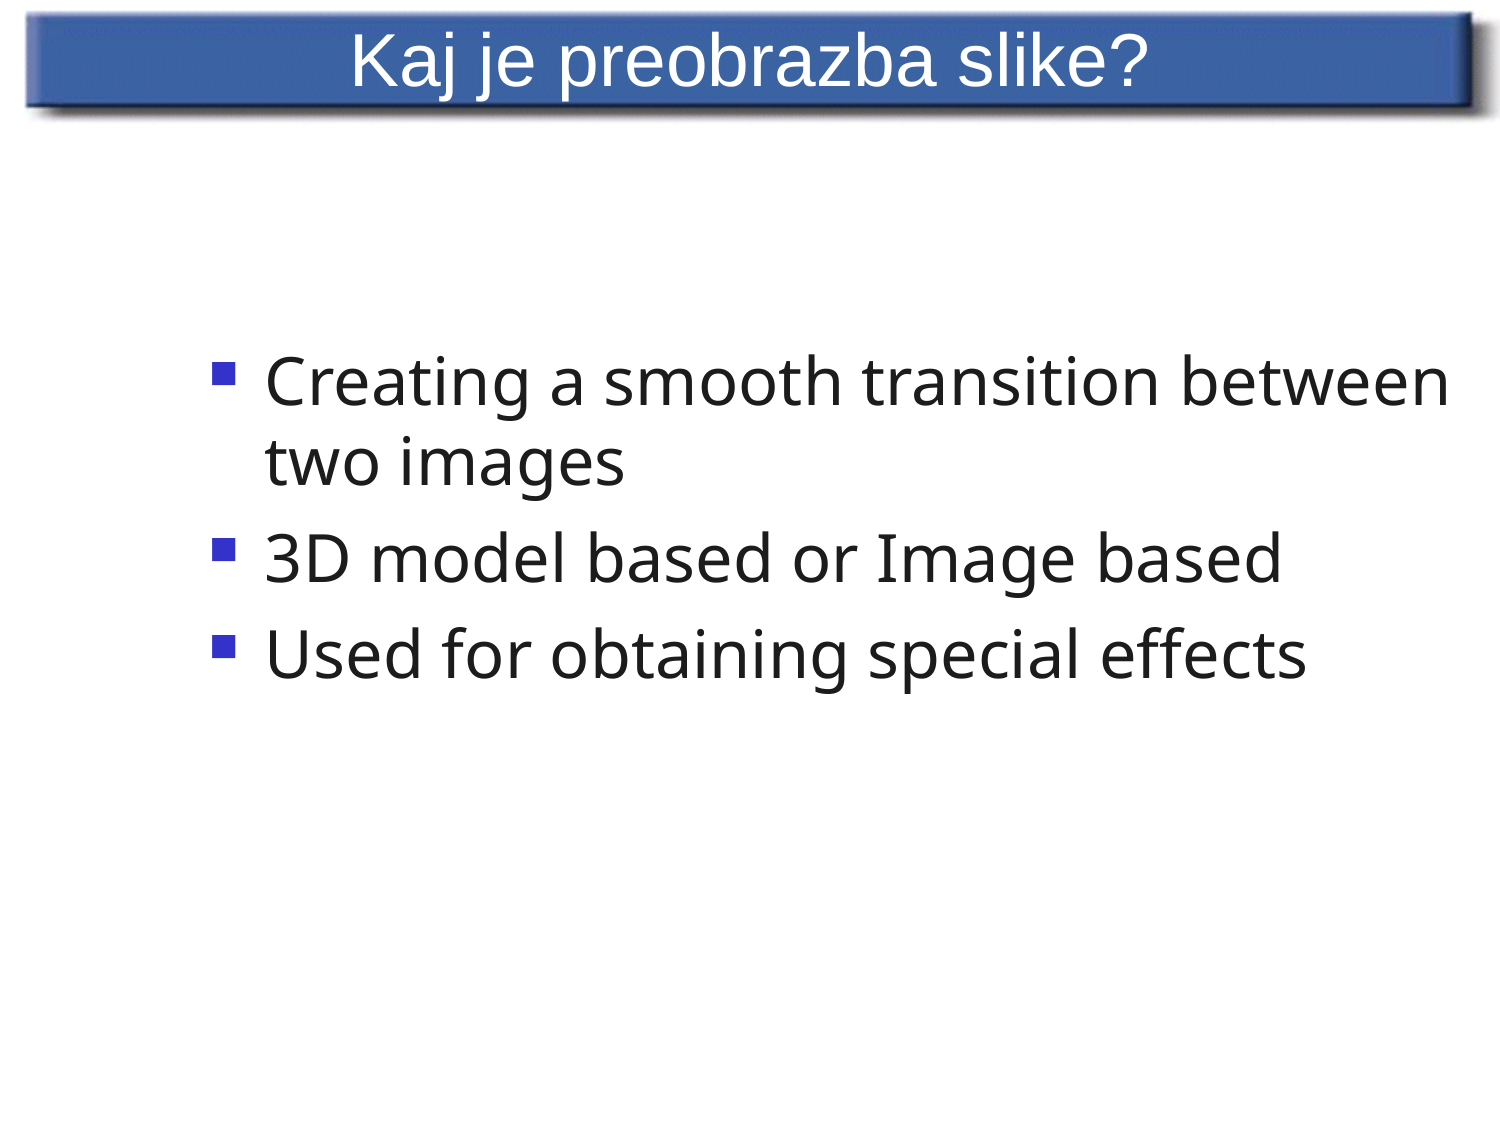

# Kaj je preobrazba slike?
Creating a smooth transition between two images
3D model based or Image based
Used for obtaining special effects